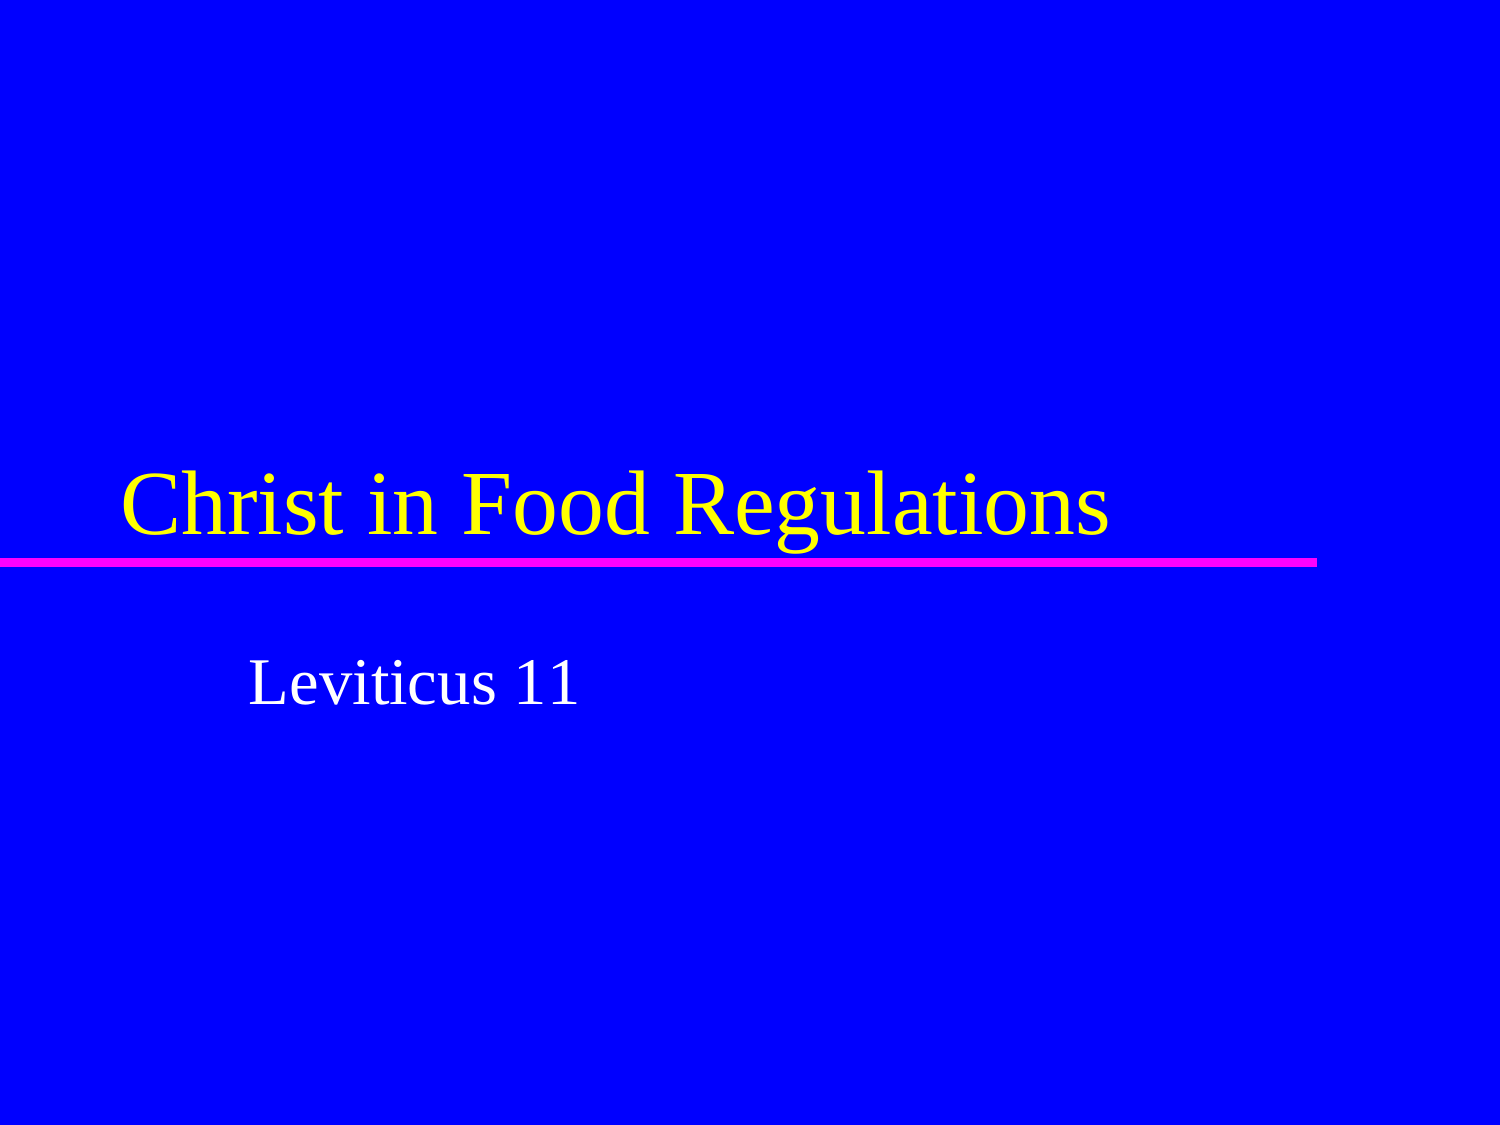

# Christ in Food Regulations
Leviticus 11